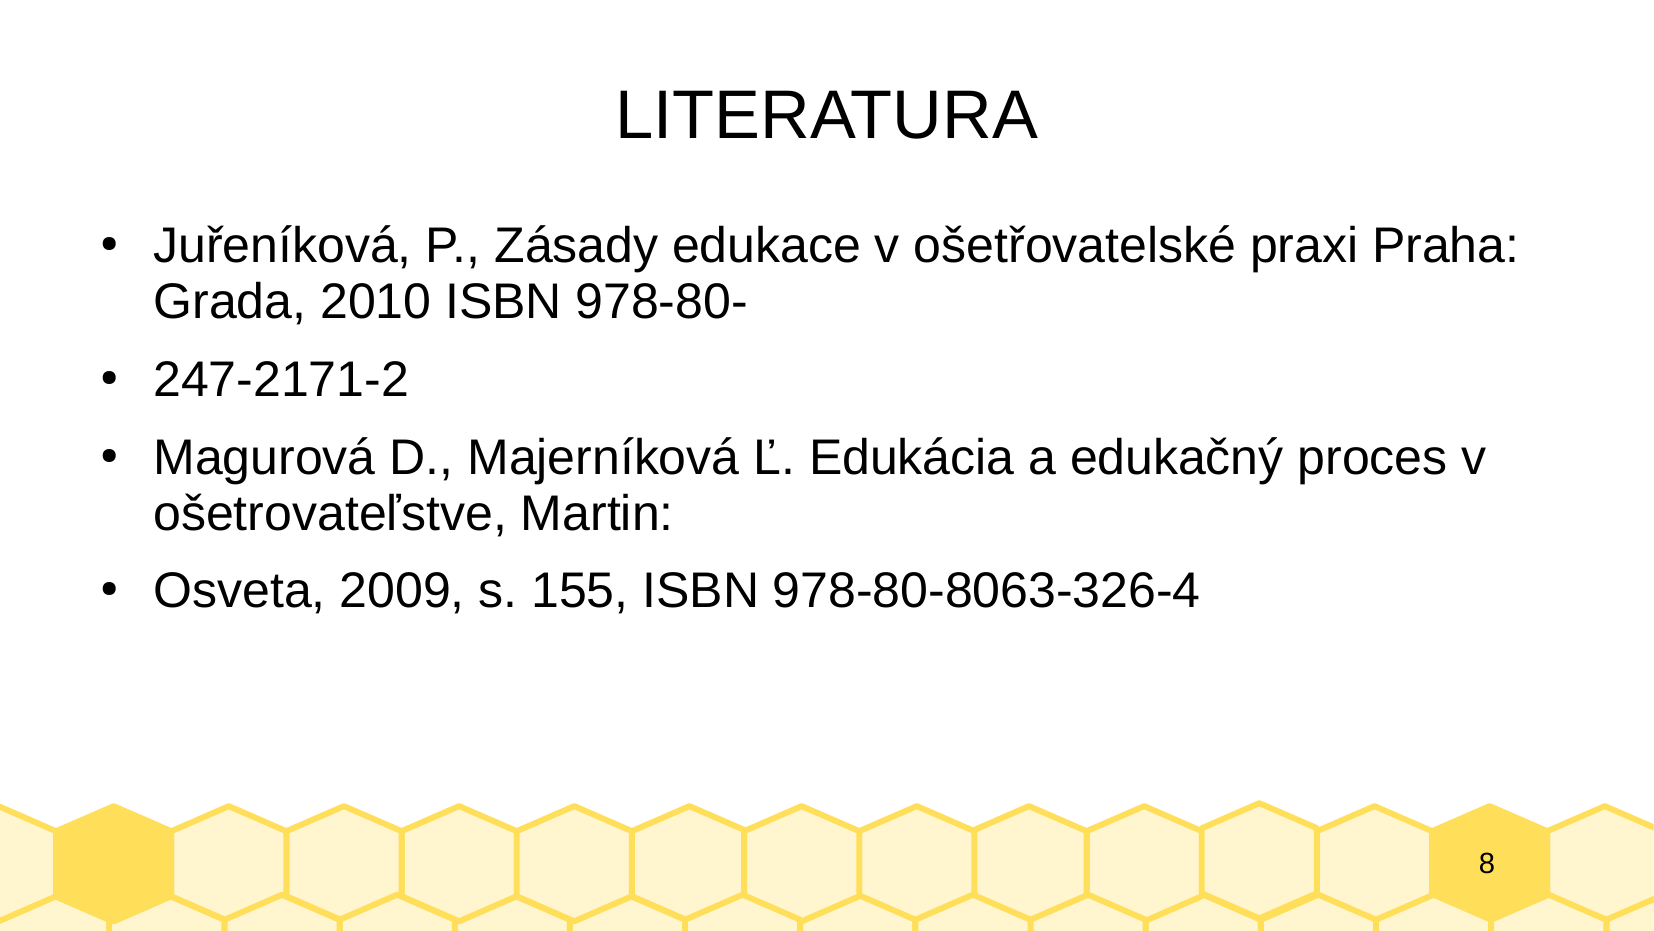

# LITERATURA
Juřeníková, P., Zásady edukace v ošetřovatelské praxi Praha: Grada, 2010 ISBN 978-80-
247-2171-2
Magurová D., Majerníková Ľ. Edukácia a edukačný proces v ošetrovateľstve, Martin:
Osveta, 2009, s. 155, ISBN 978-80-8063-326-4